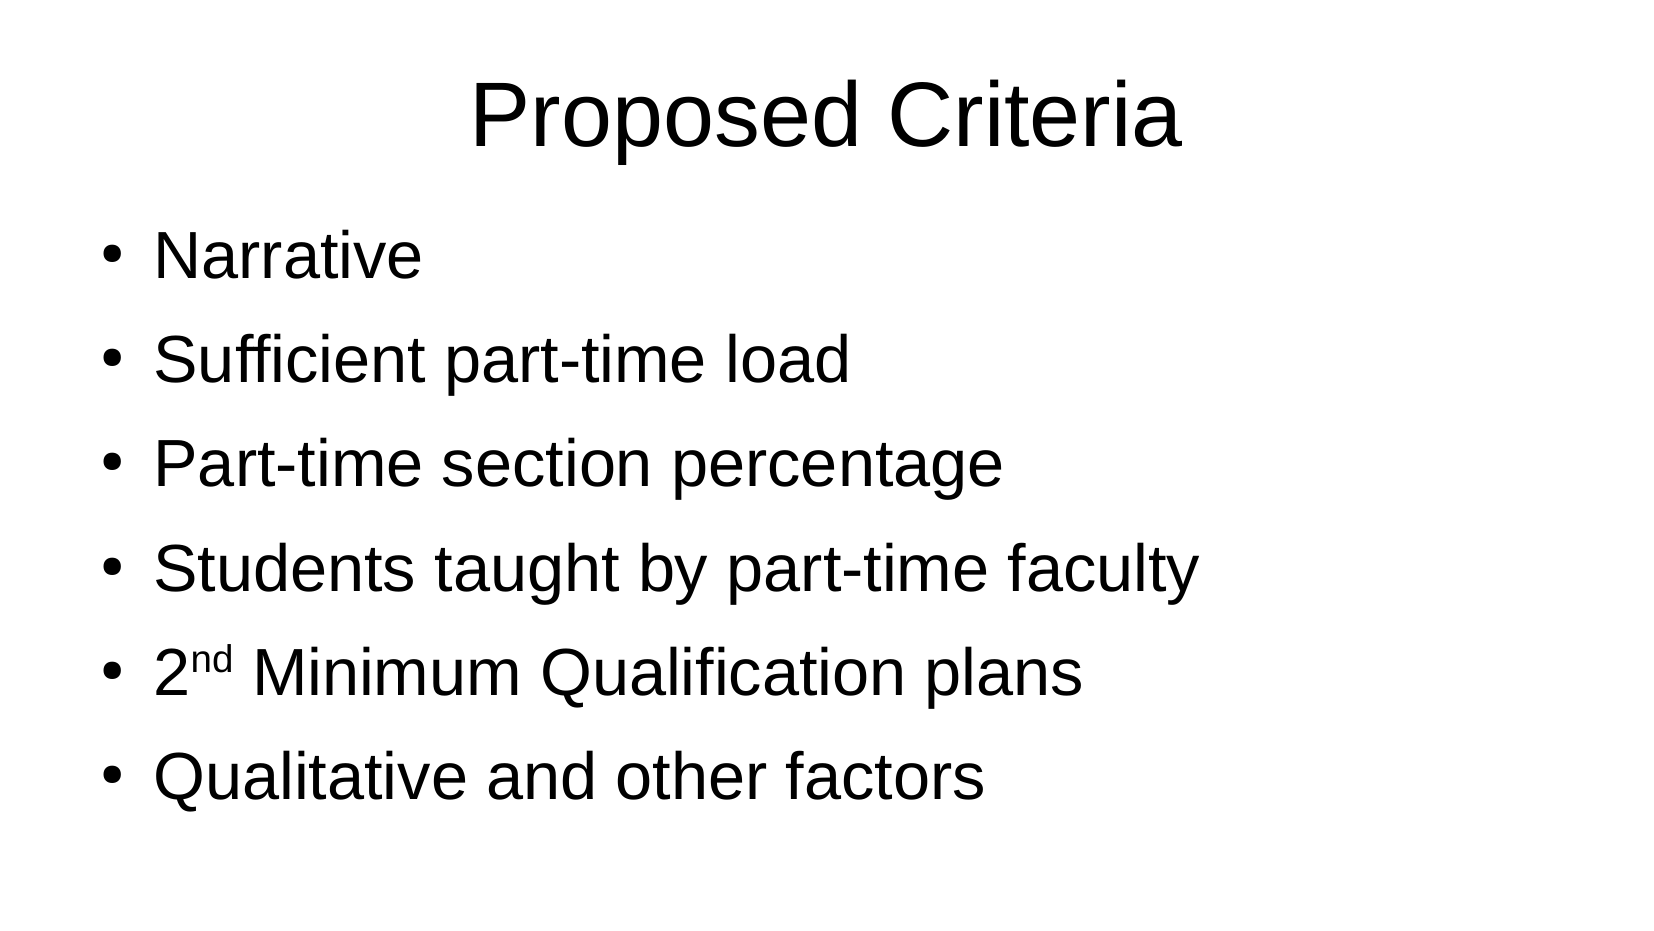

# Proposed Criteria
Narrative
Sufficient part-time load
Part-time section percentage
Students taught by part-time faculty
2nd Minimum Qualification plans
Qualitative and other factors